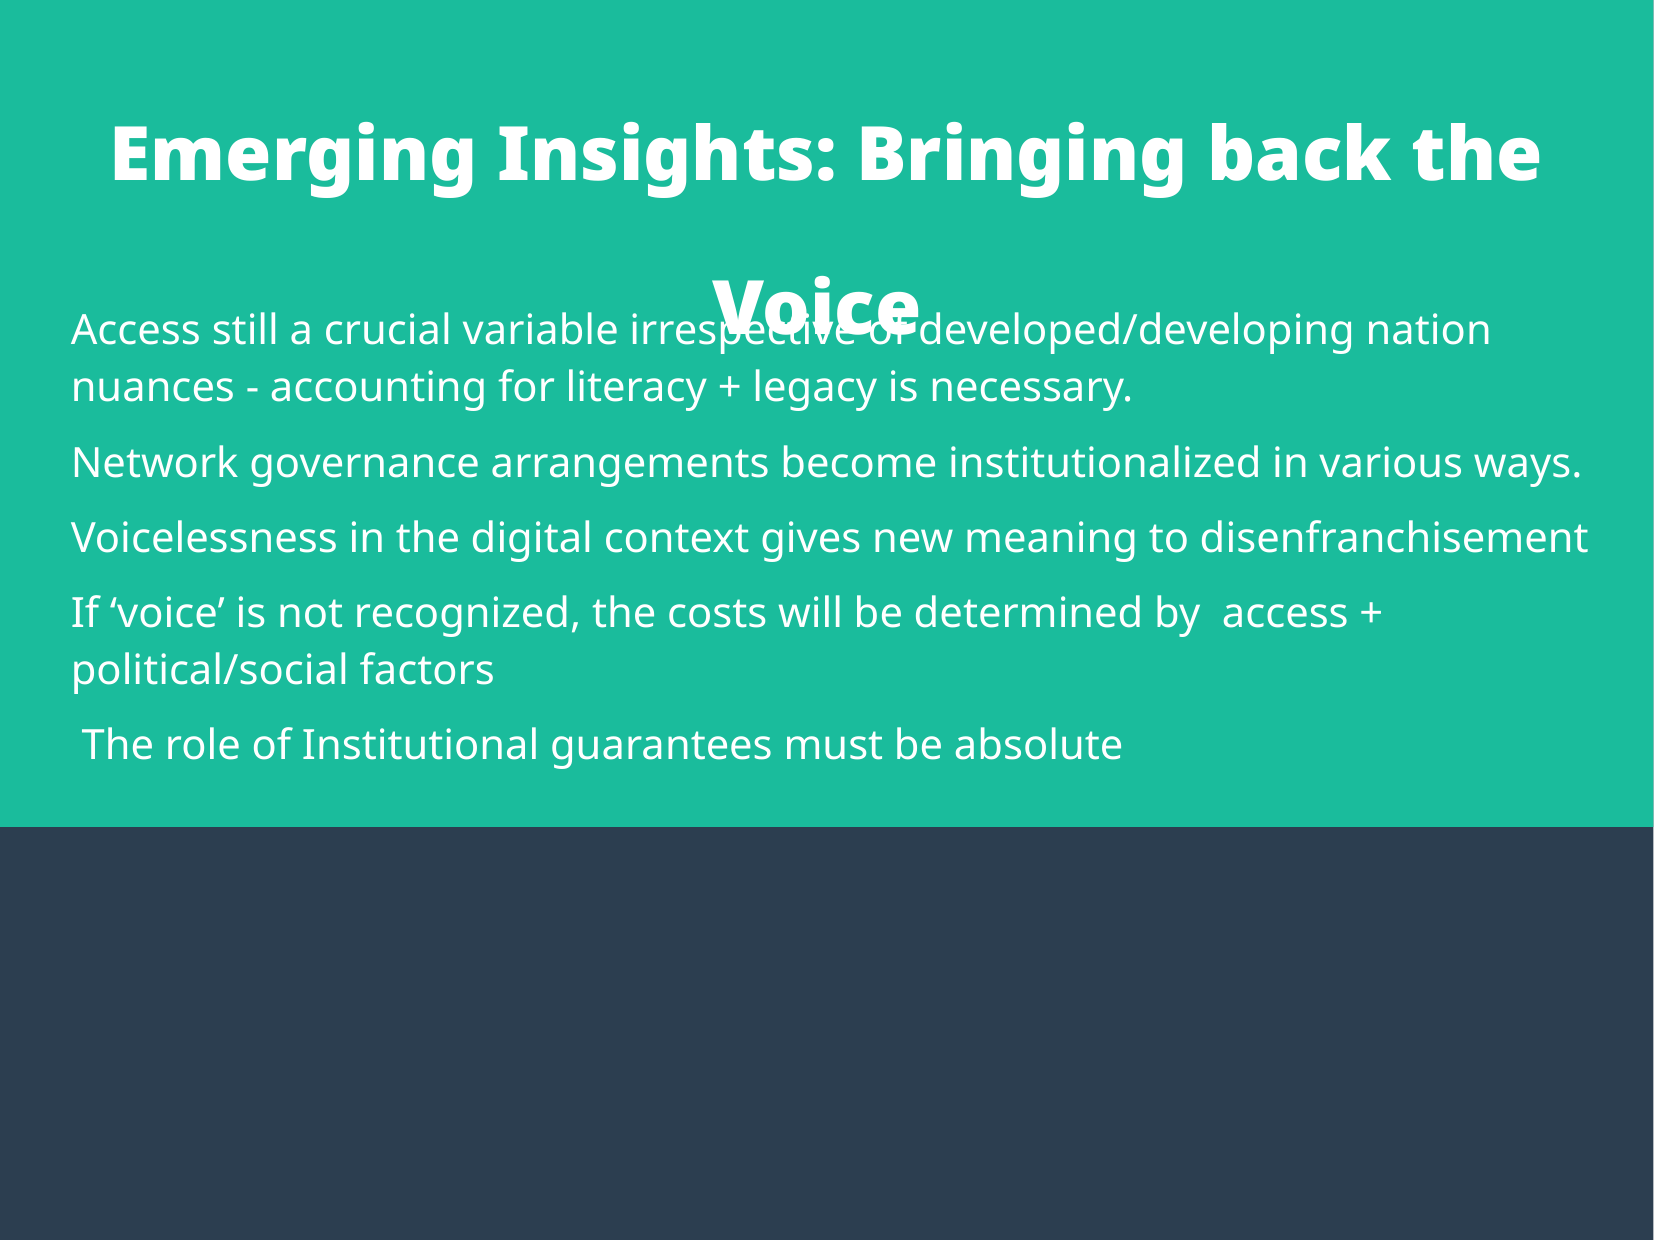

# Emerging Insights: Bringing back the Voice
Access still a crucial variable irrespective of developed/developing nation nuances - accounting for literacy + legacy is necessary.
Network governance arrangements become institutionalized in various ways.
Voicelessness in the digital context gives new meaning to disenfranchisement
If ‘voice’ is not recognized, the costs will be determined by access + political/social factors
 The role of Institutional guarantees must be absolute